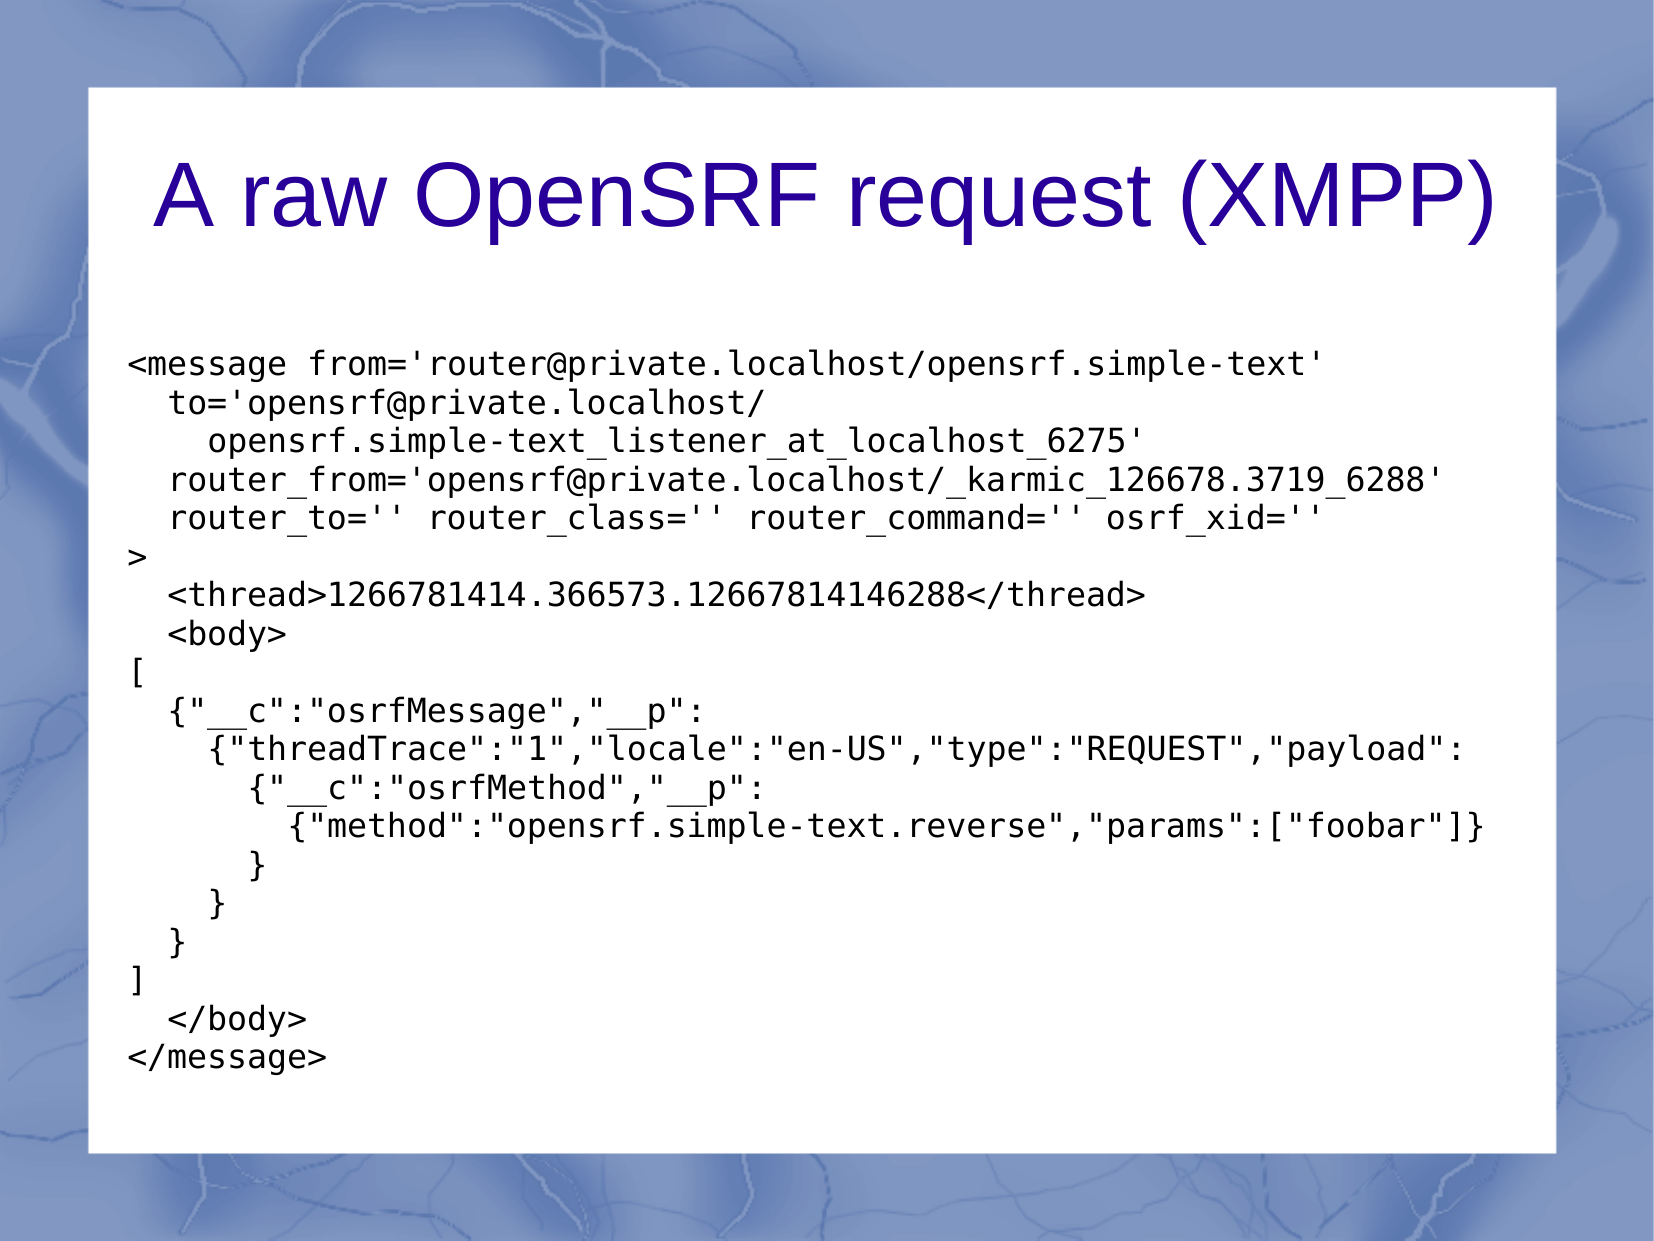

# A raw OpenSRF request (XMPP)
<message from='router@private.localhost/opensrf.simple-text'
 to='opensrf@private.localhost/
 opensrf.simple-text_listener_at_localhost_6275'
 router_from='opensrf@private.localhost/_karmic_126678.3719_6288'
 router_to='' router_class='' router_command='' osrf_xid=''
>
 <thread>1266781414.366573.12667814146288</thread>
 <body>
[
 {"__c":"osrfMessage","__p":
 {"threadTrace":"1","locale":"en-US","type":"REQUEST","payload":
 {"__c":"osrfMethod","__p":
 {"method":"opensrf.simple-text.reverse","params":["foobar"]}
 }
 }
 }
]
 </body>
</message>